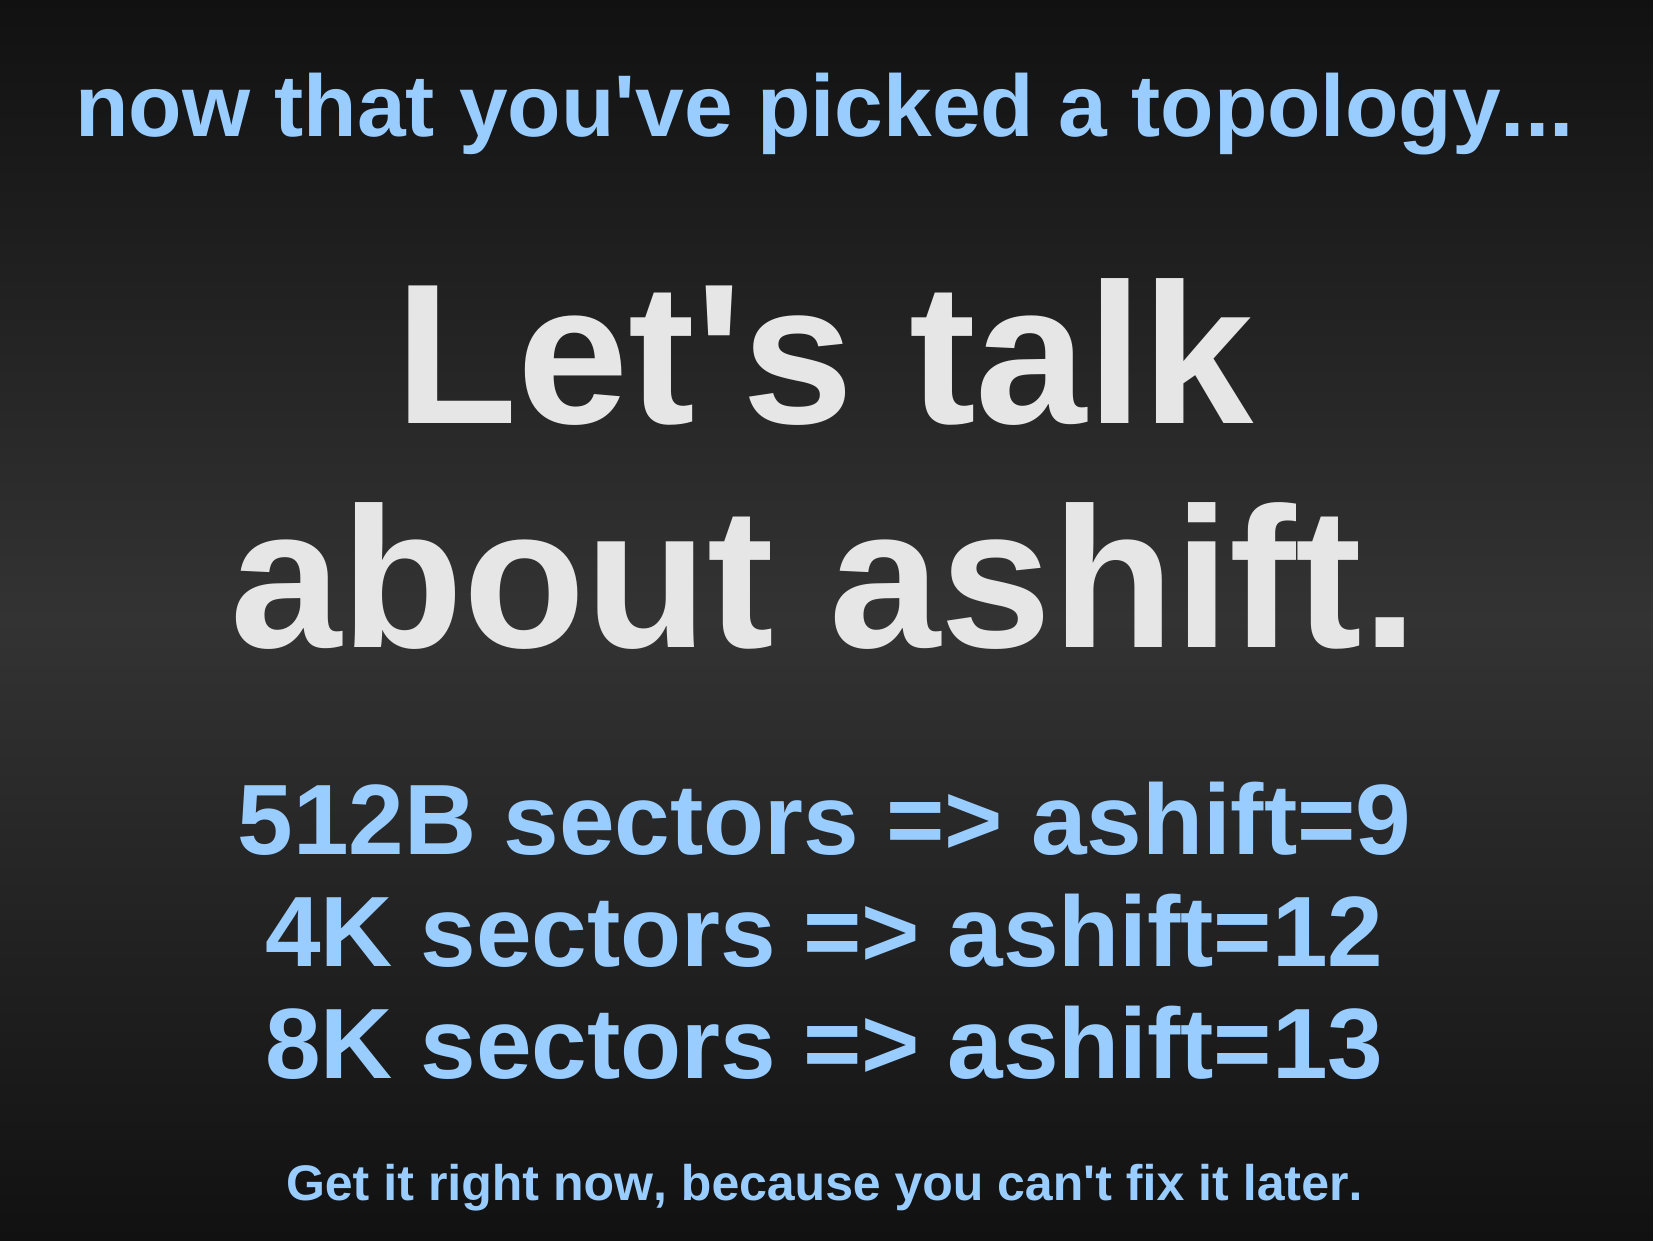

# now that you've picked a topology...
Let's talk
about ashift.
512B sectors => ashift=9
4K sectors => ashift=12
8K sectors => ashift=13
Get it right now, because you can't fix it later.